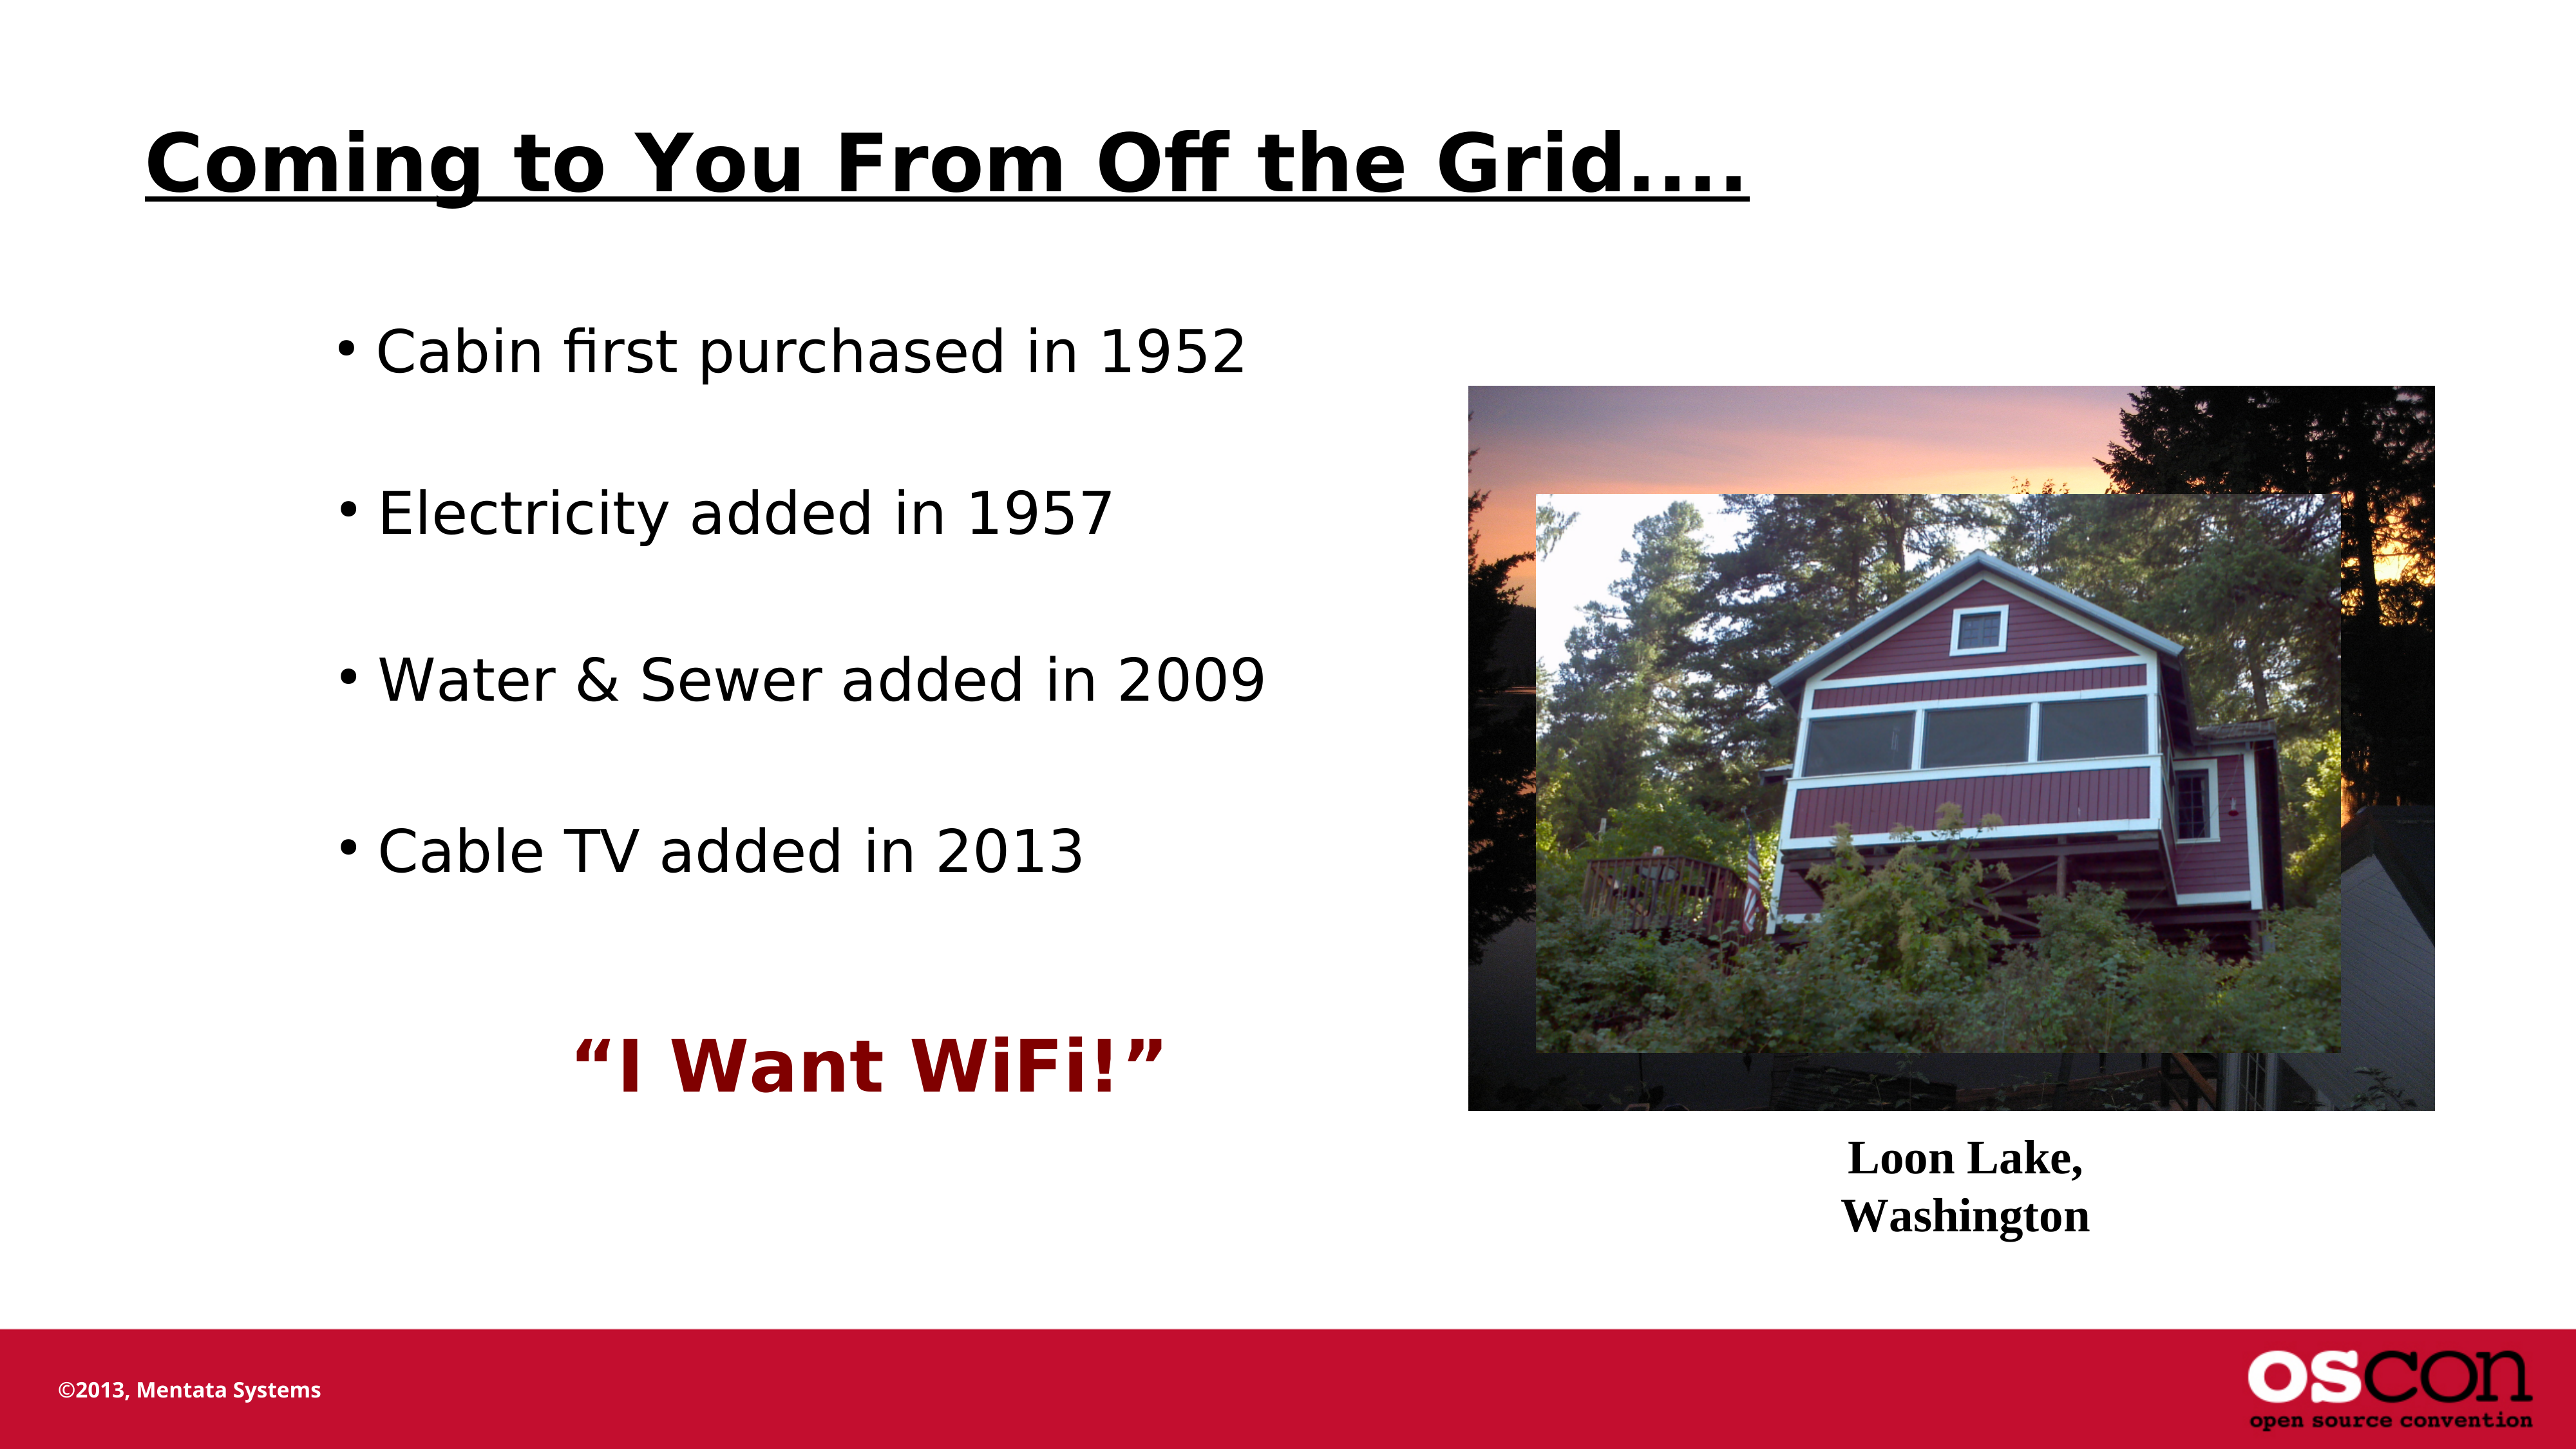

#
Coming to You From Off the Grid....
 Cabin first purchased in 1952
 Electricity added in 1957
 Water & Sewer added in 2009
 Cable TV added in 2013
“I Want WiFi!”
Loon Lake, Washington
©2013, Mentata Systems